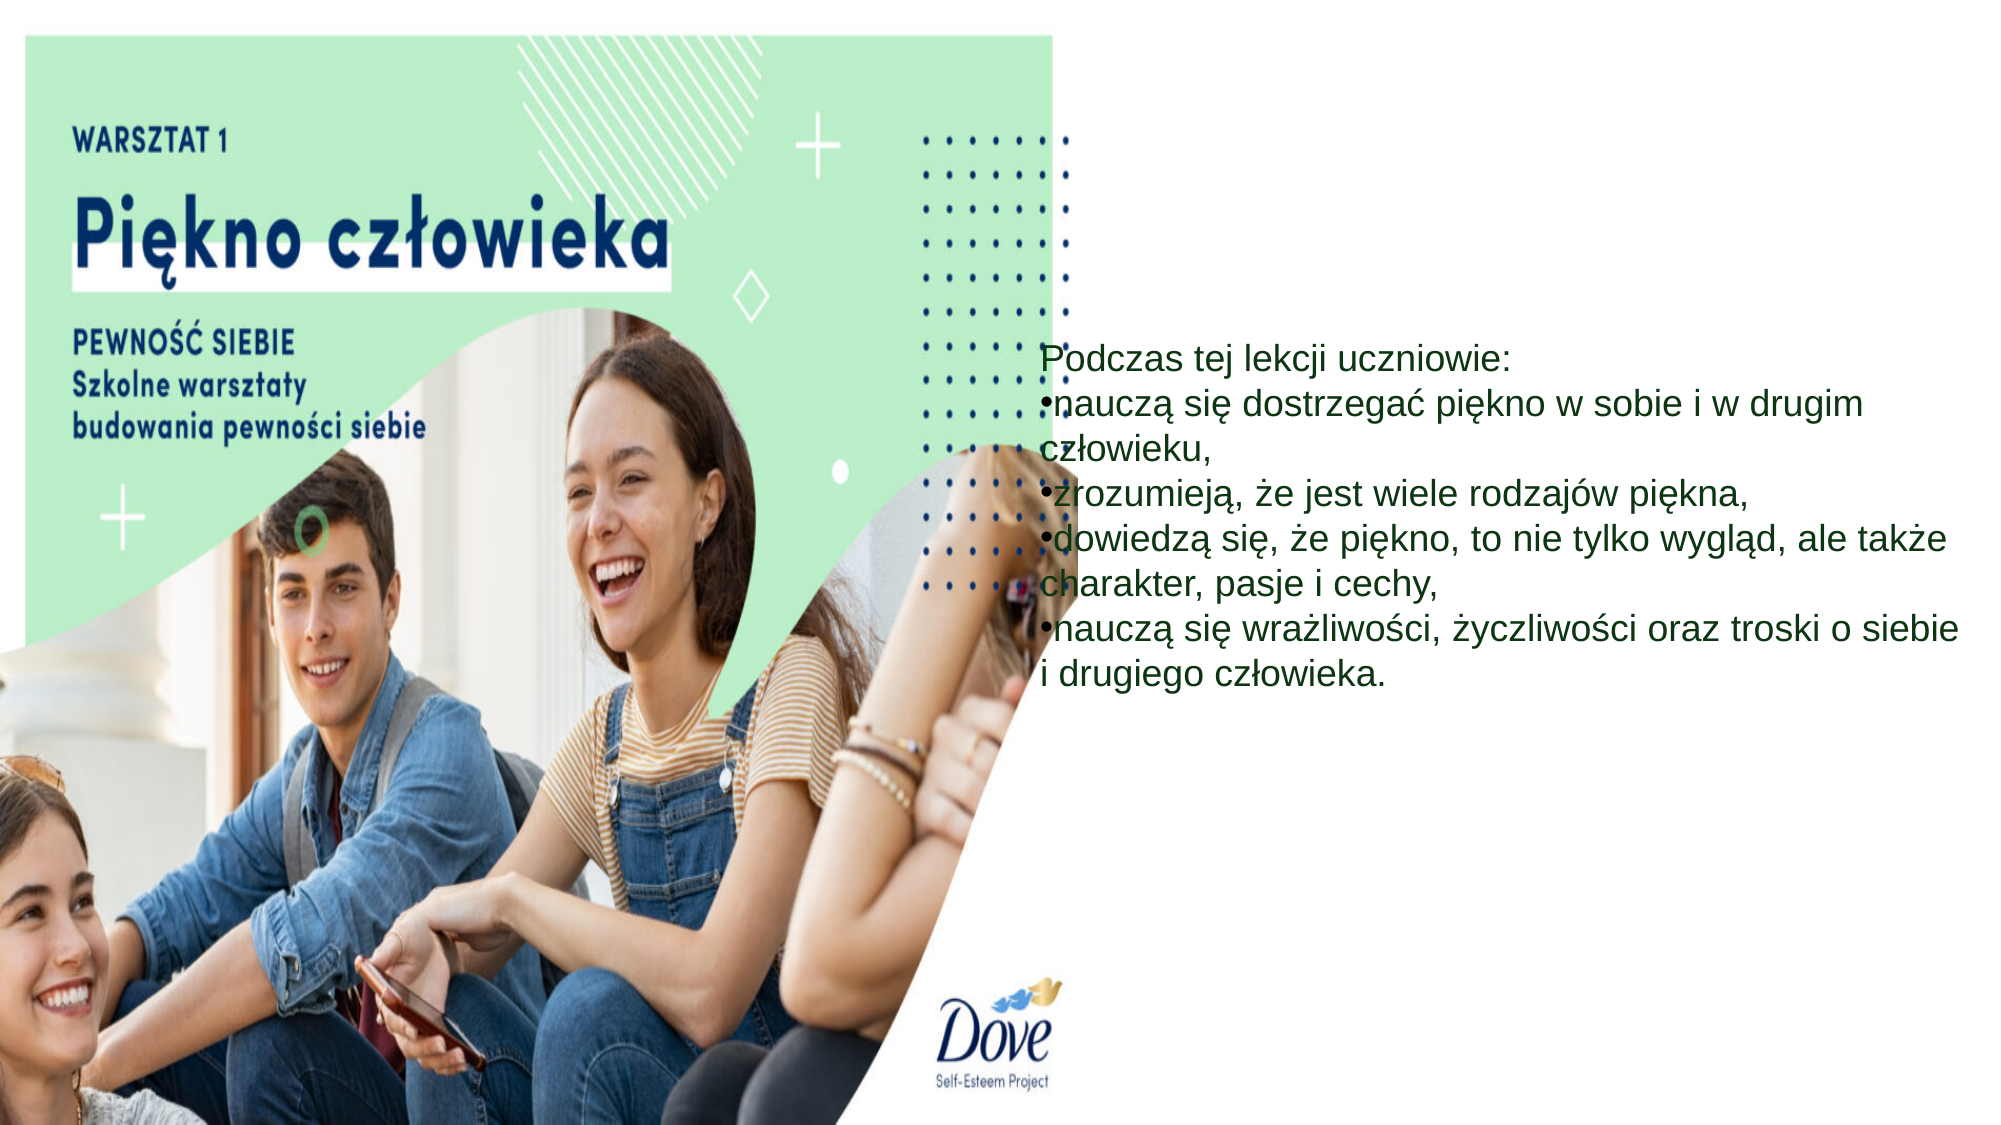

Podczas tej lekcji uczniowie:
nauczą się dostrzegać piękno w sobie i w drugim człowieku,
zrozumieją, że jest wiele rodzajów piękna,
dowiedzą się, że piękno, to nie tylko wygląd, ale także charakter, pasje i cechy,
nauczą się wrażliwości, życzliwości oraz troski o siebie i drugiego człowieka.